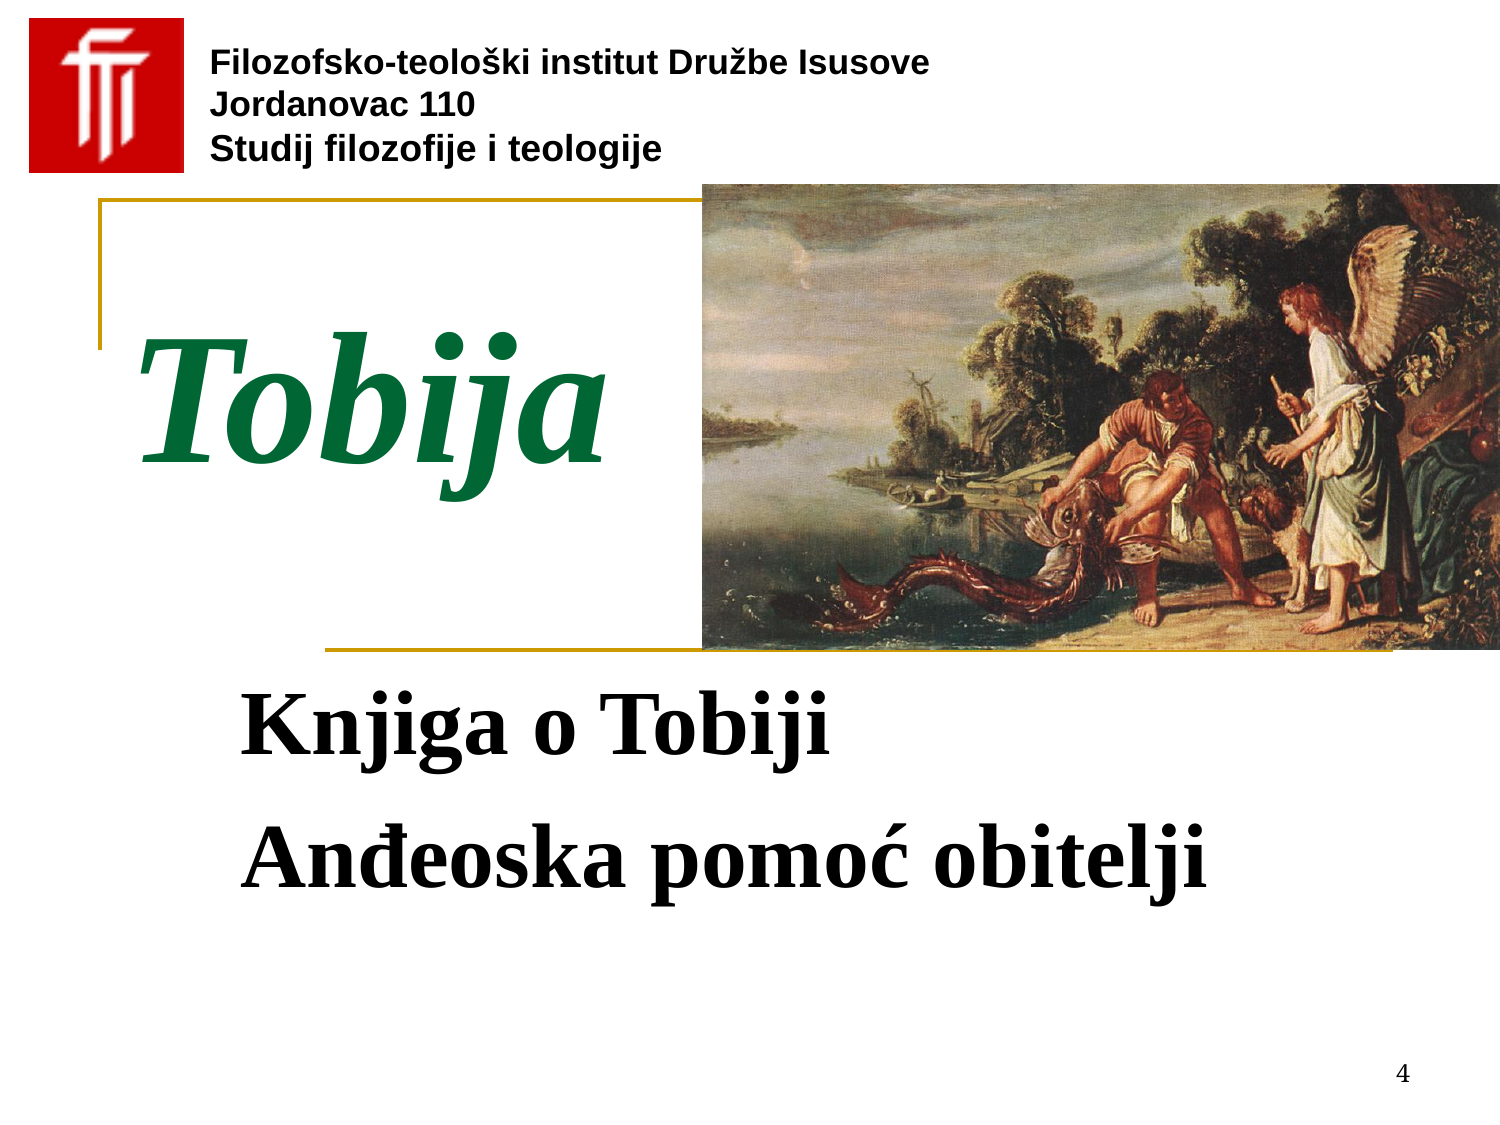

Filozofsko-teološki institut Družbe Isusove
Jordanovac 110
Studij filozofije i teologije
# Tobija
Knjiga o Tobiji
Anđeoska pomoć obitelji